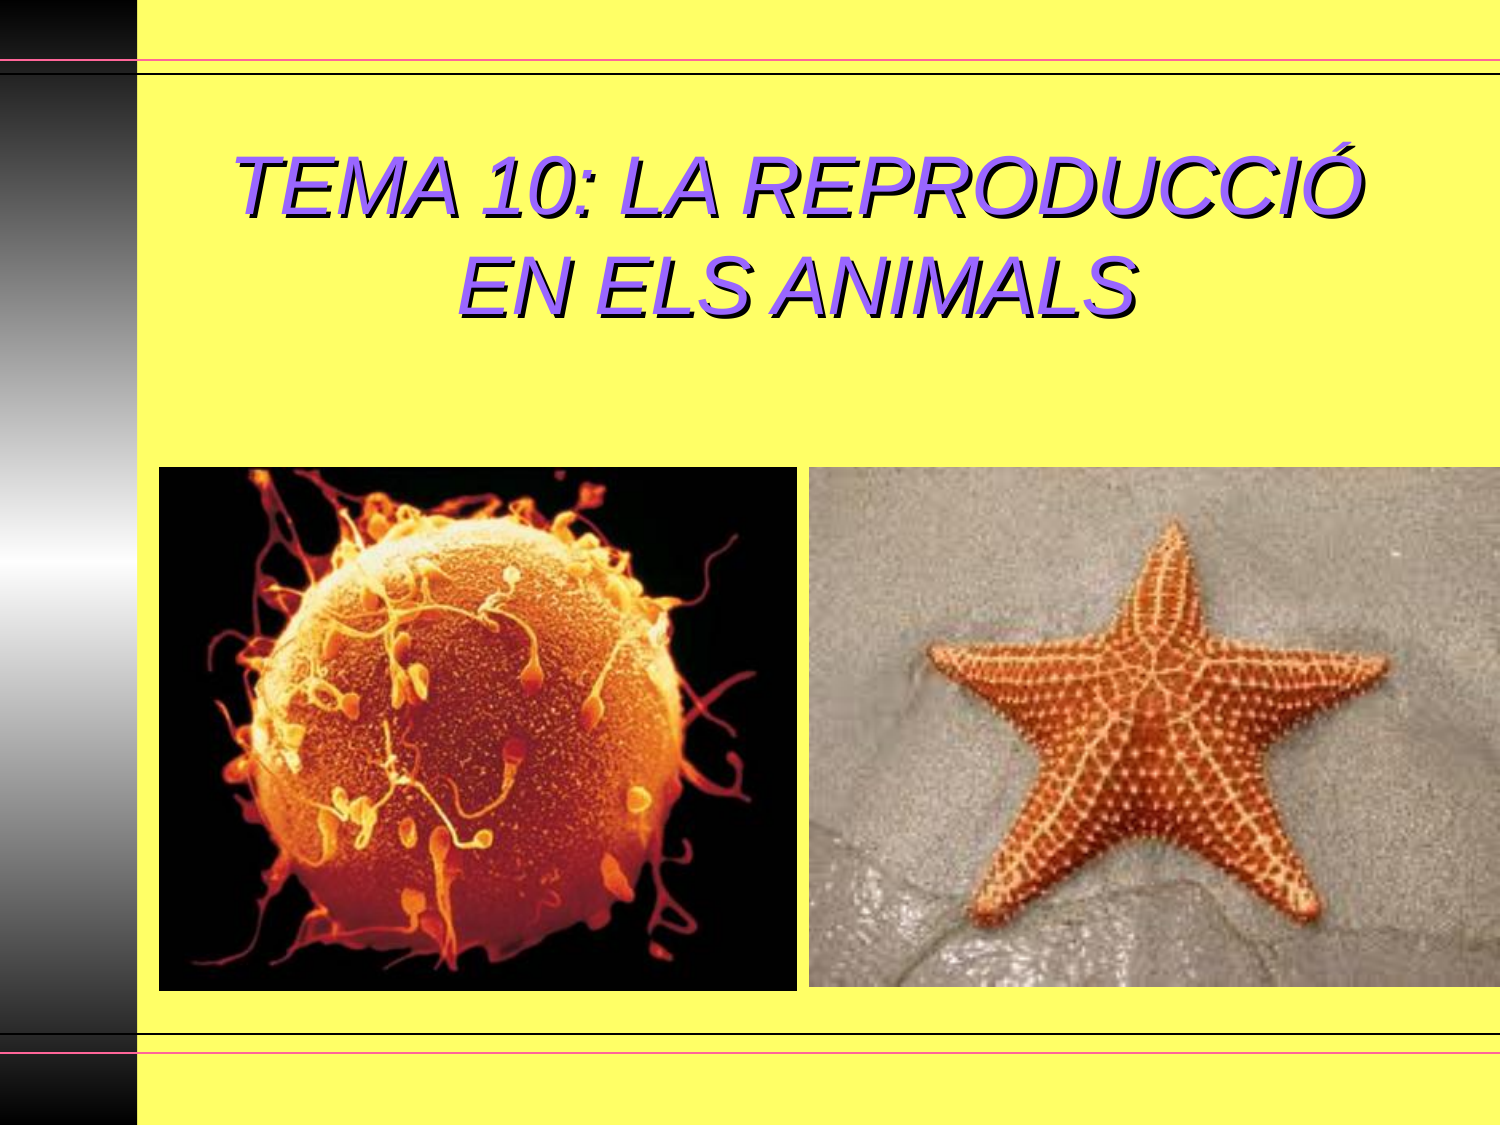

# TEMA 10: LA REPRODUCCIÓ EN ELS ANIMALS